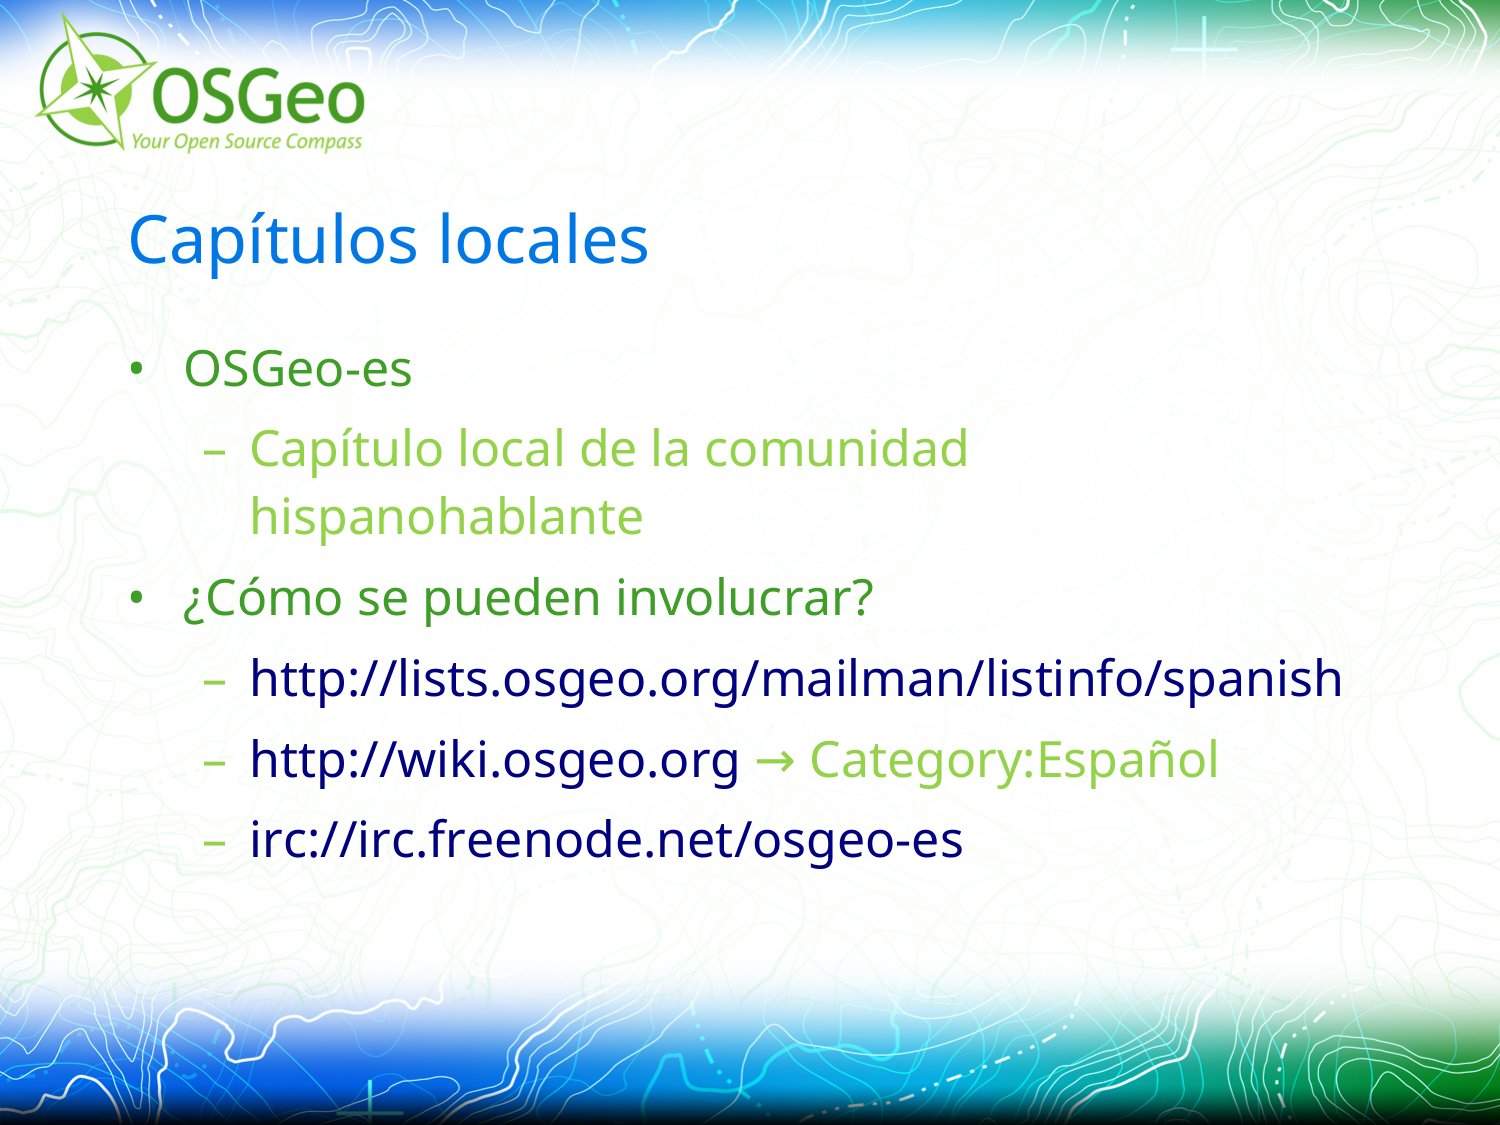

# Capítulos locales
OSGeo-es
Capítulo local de la comunidad hispanohablante
¿Cómo se pueden involucrar?
http://lists.osgeo.org/mailman/listinfo/spanish
http://wiki.osgeo.org → Category:Español
irc://irc.freenode.net/osgeo-es